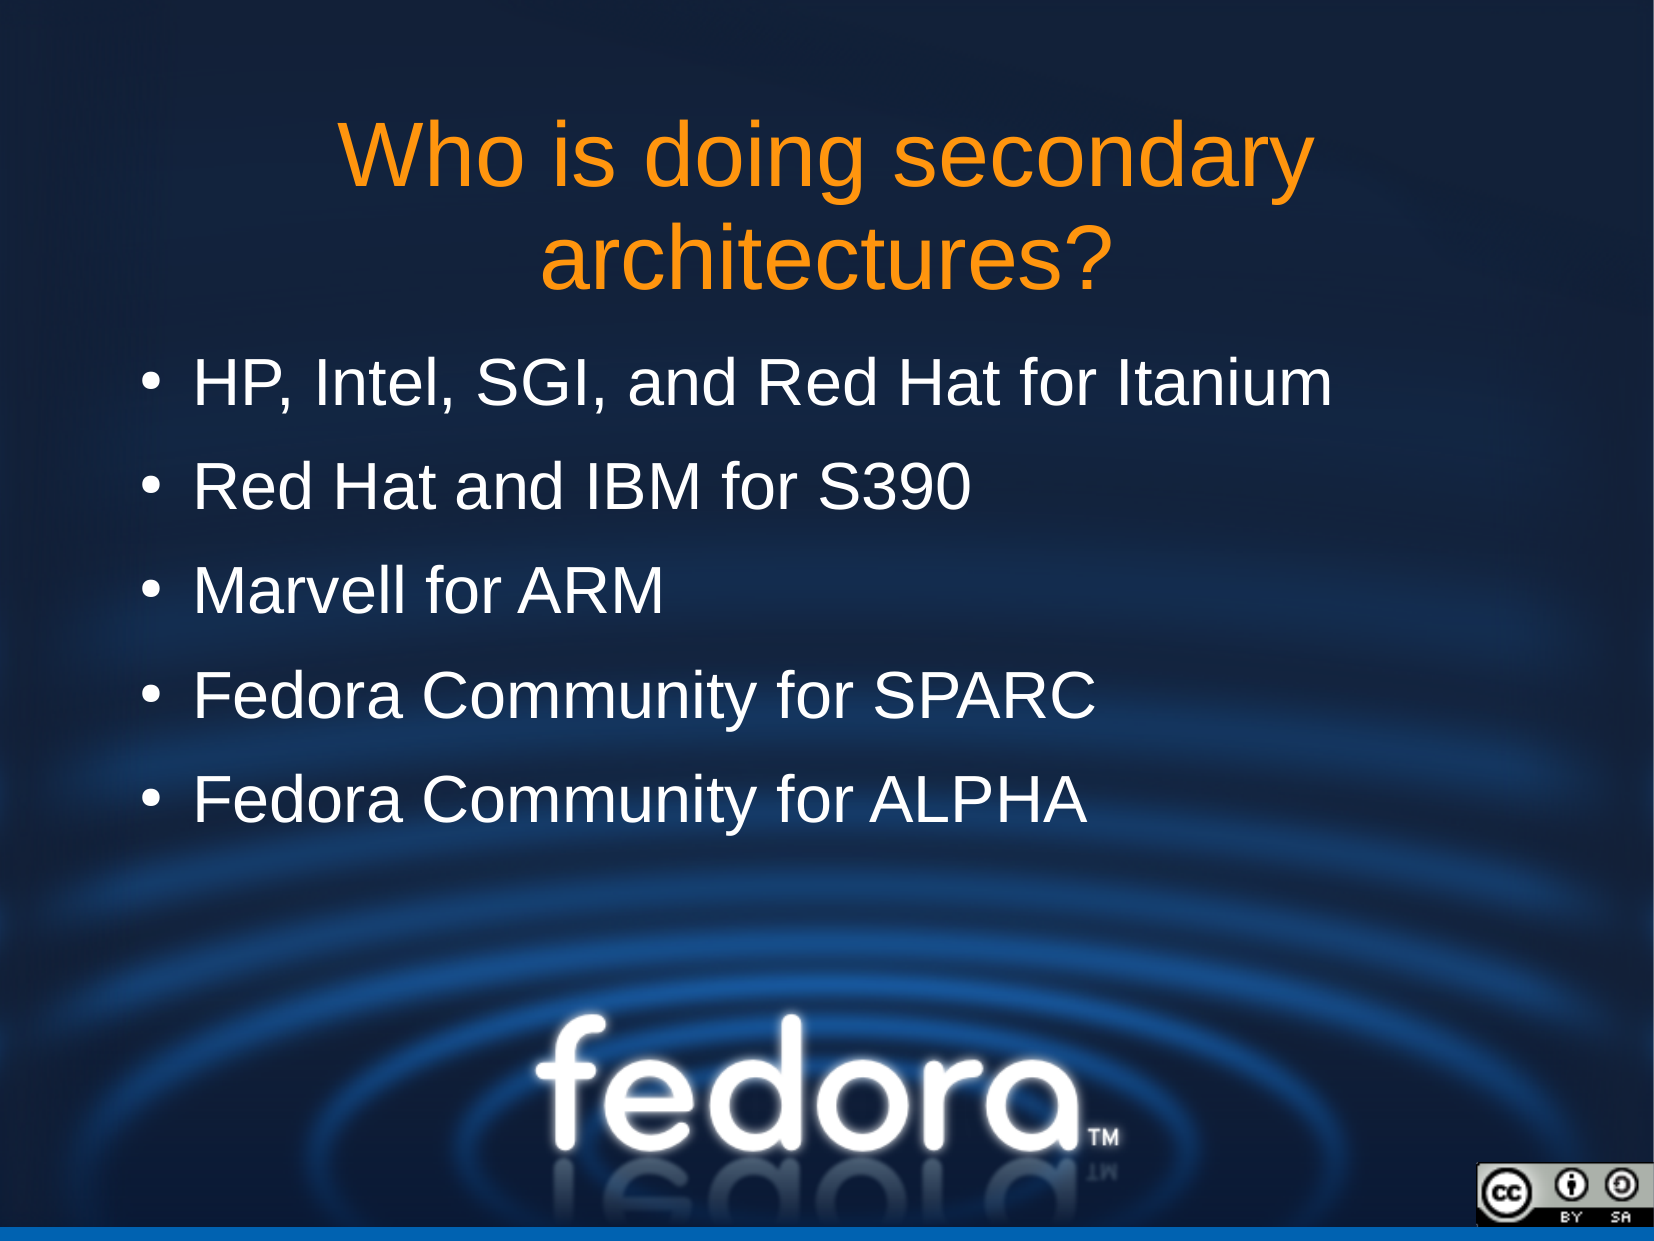

# Who is doing secondary architectures?
HP, Intel, SGI, and Red Hat for Itanium
Red Hat and IBM for S390
Marvell for ARM
Fedora Community for SPARC
Fedora Community for ALPHA